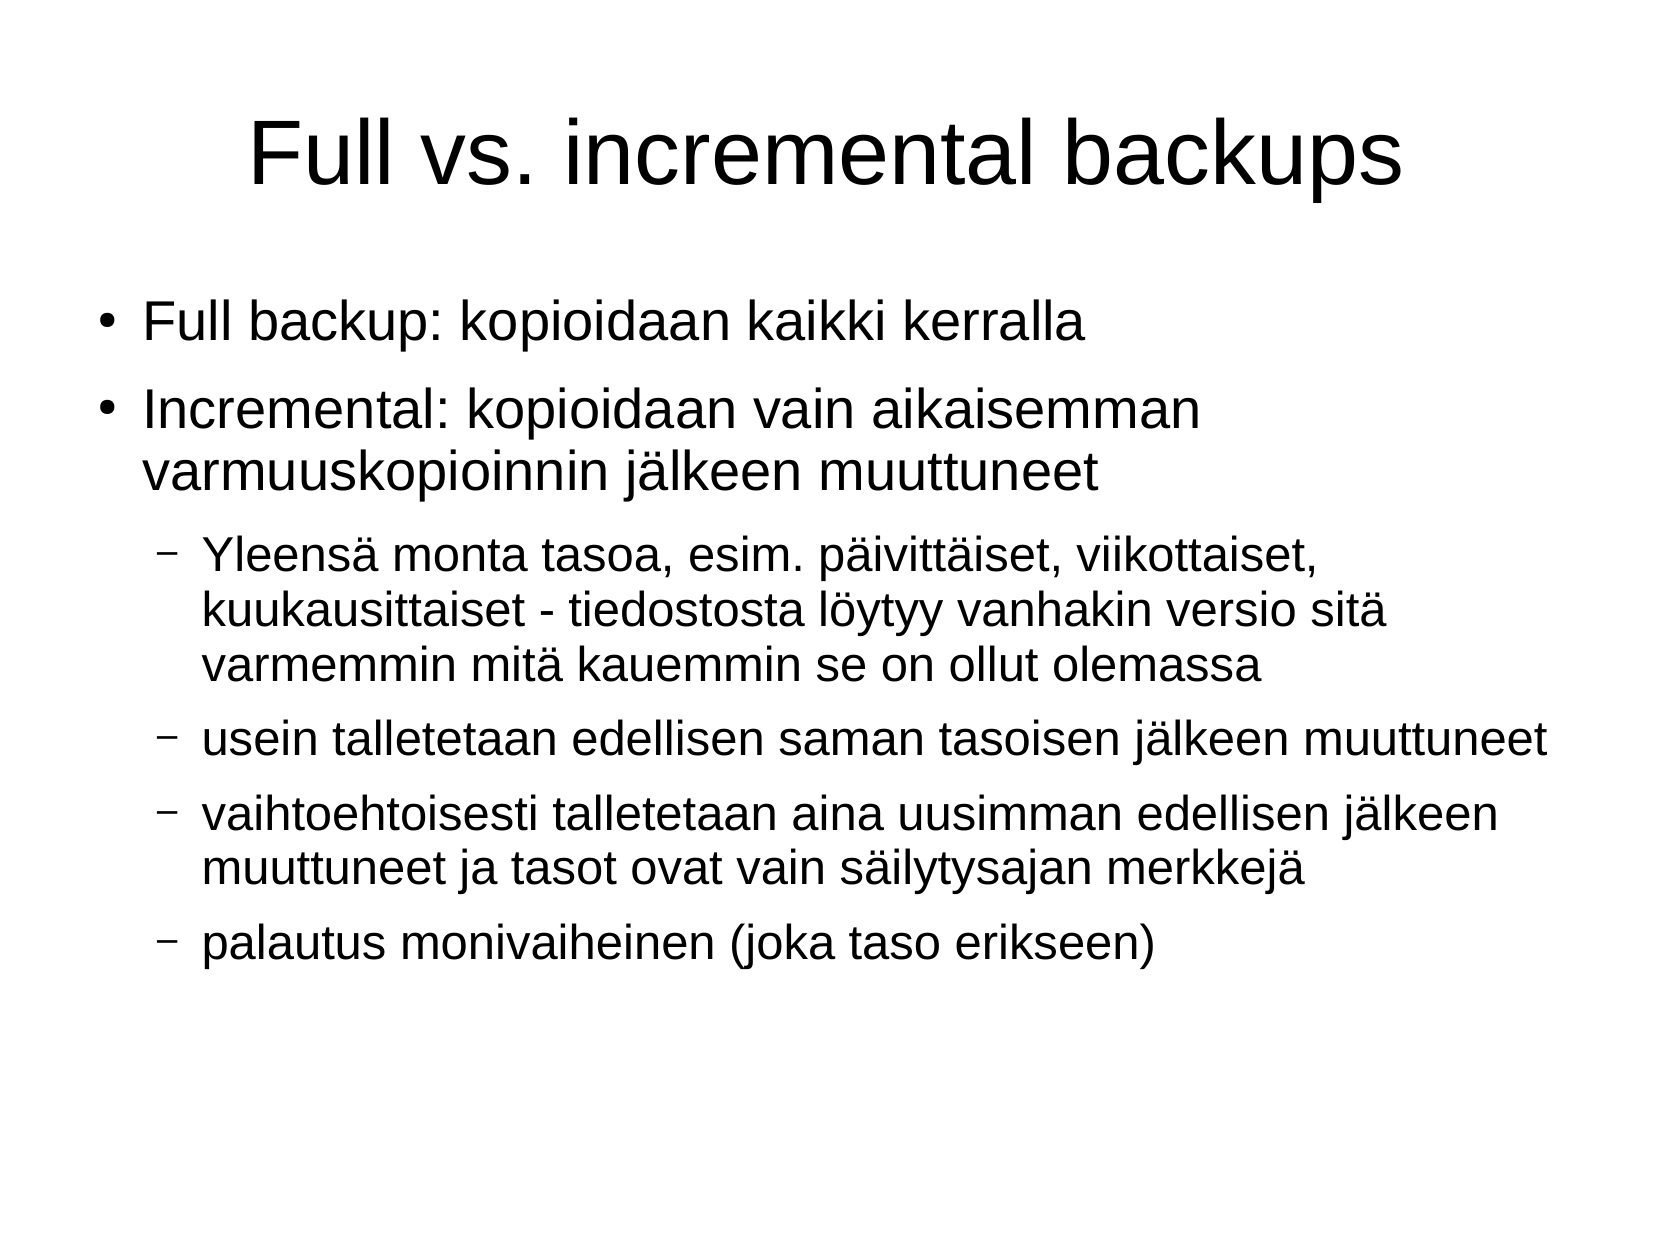

# Full vs. incremental backups
Full backup: kopioidaan kaikki kerralla
Incremental: kopioidaan vain aikaisemman varmuuskopioinnin jälkeen muuttuneet
Yleensä monta tasoa, esim. päivittäiset, viikottaiset, kuukausittaiset - tiedostosta löytyy vanhakin versio sitä varmemmin mitä kauemmin se on ollut olemassa
usein talletetaan edellisen saman tasoisen jälkeen muuttuneet
vaihtoehtoisesti talletetaan aina uusimman edellisen jälkeen muuttuneet ja tasot ovat vain säilytysajan merkkejä
palautus monivaiheinen (joka taso erikseen)